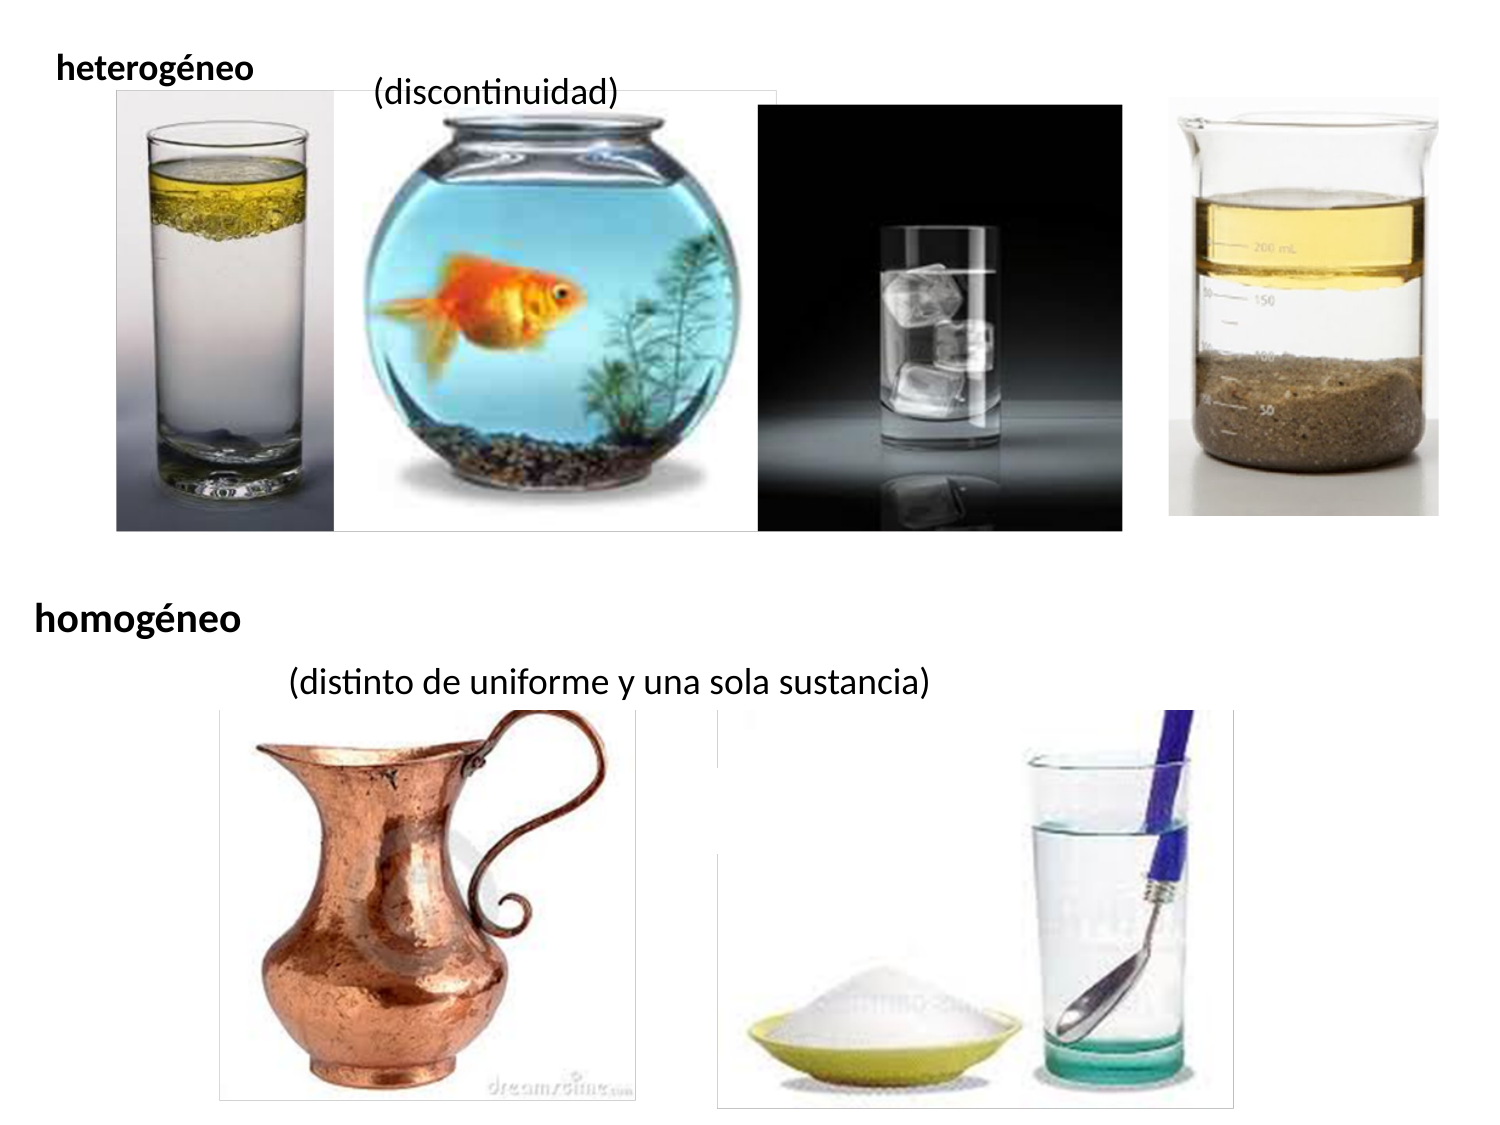

heterogéneo
(discontinuidad)
homogéneo
(distinto de uniforme y una sola sustancia)